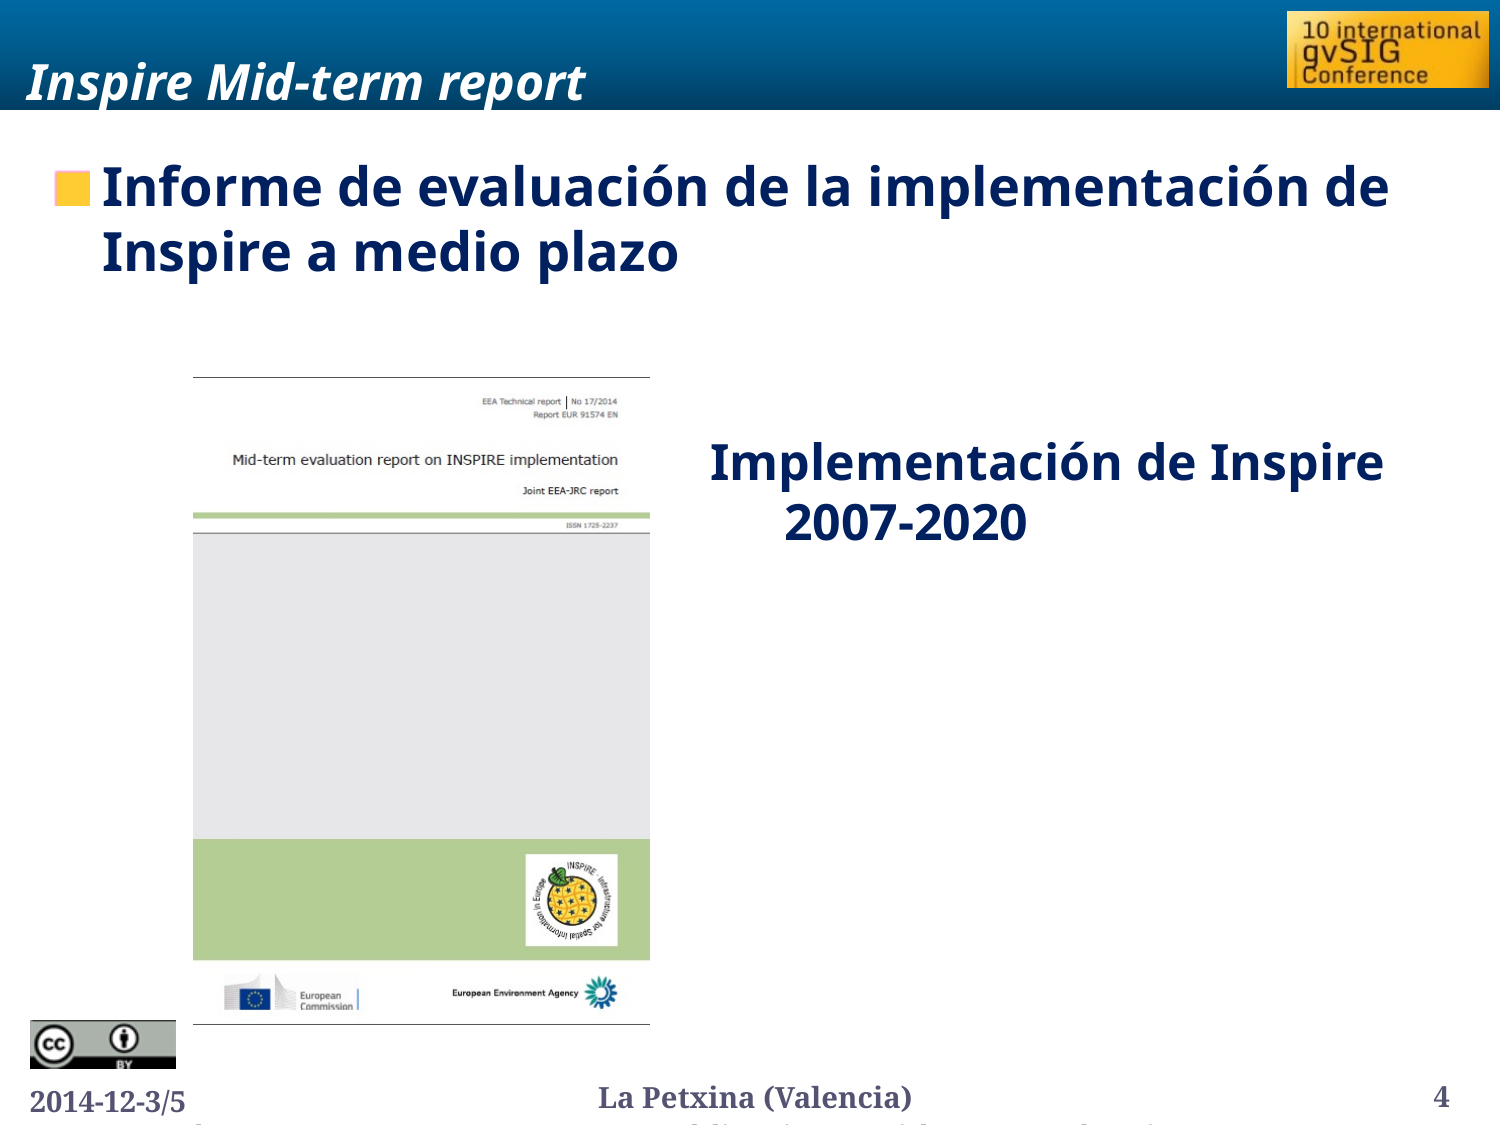

# Inspire Mid-term report
Informe de evaluación de la implementación de Inspire a medio plazo
									Implementación de Inspire											2007-2020
		http://www.eea.europa.eu/publications/midterm-evaluation-report-on-inspire-	implementation